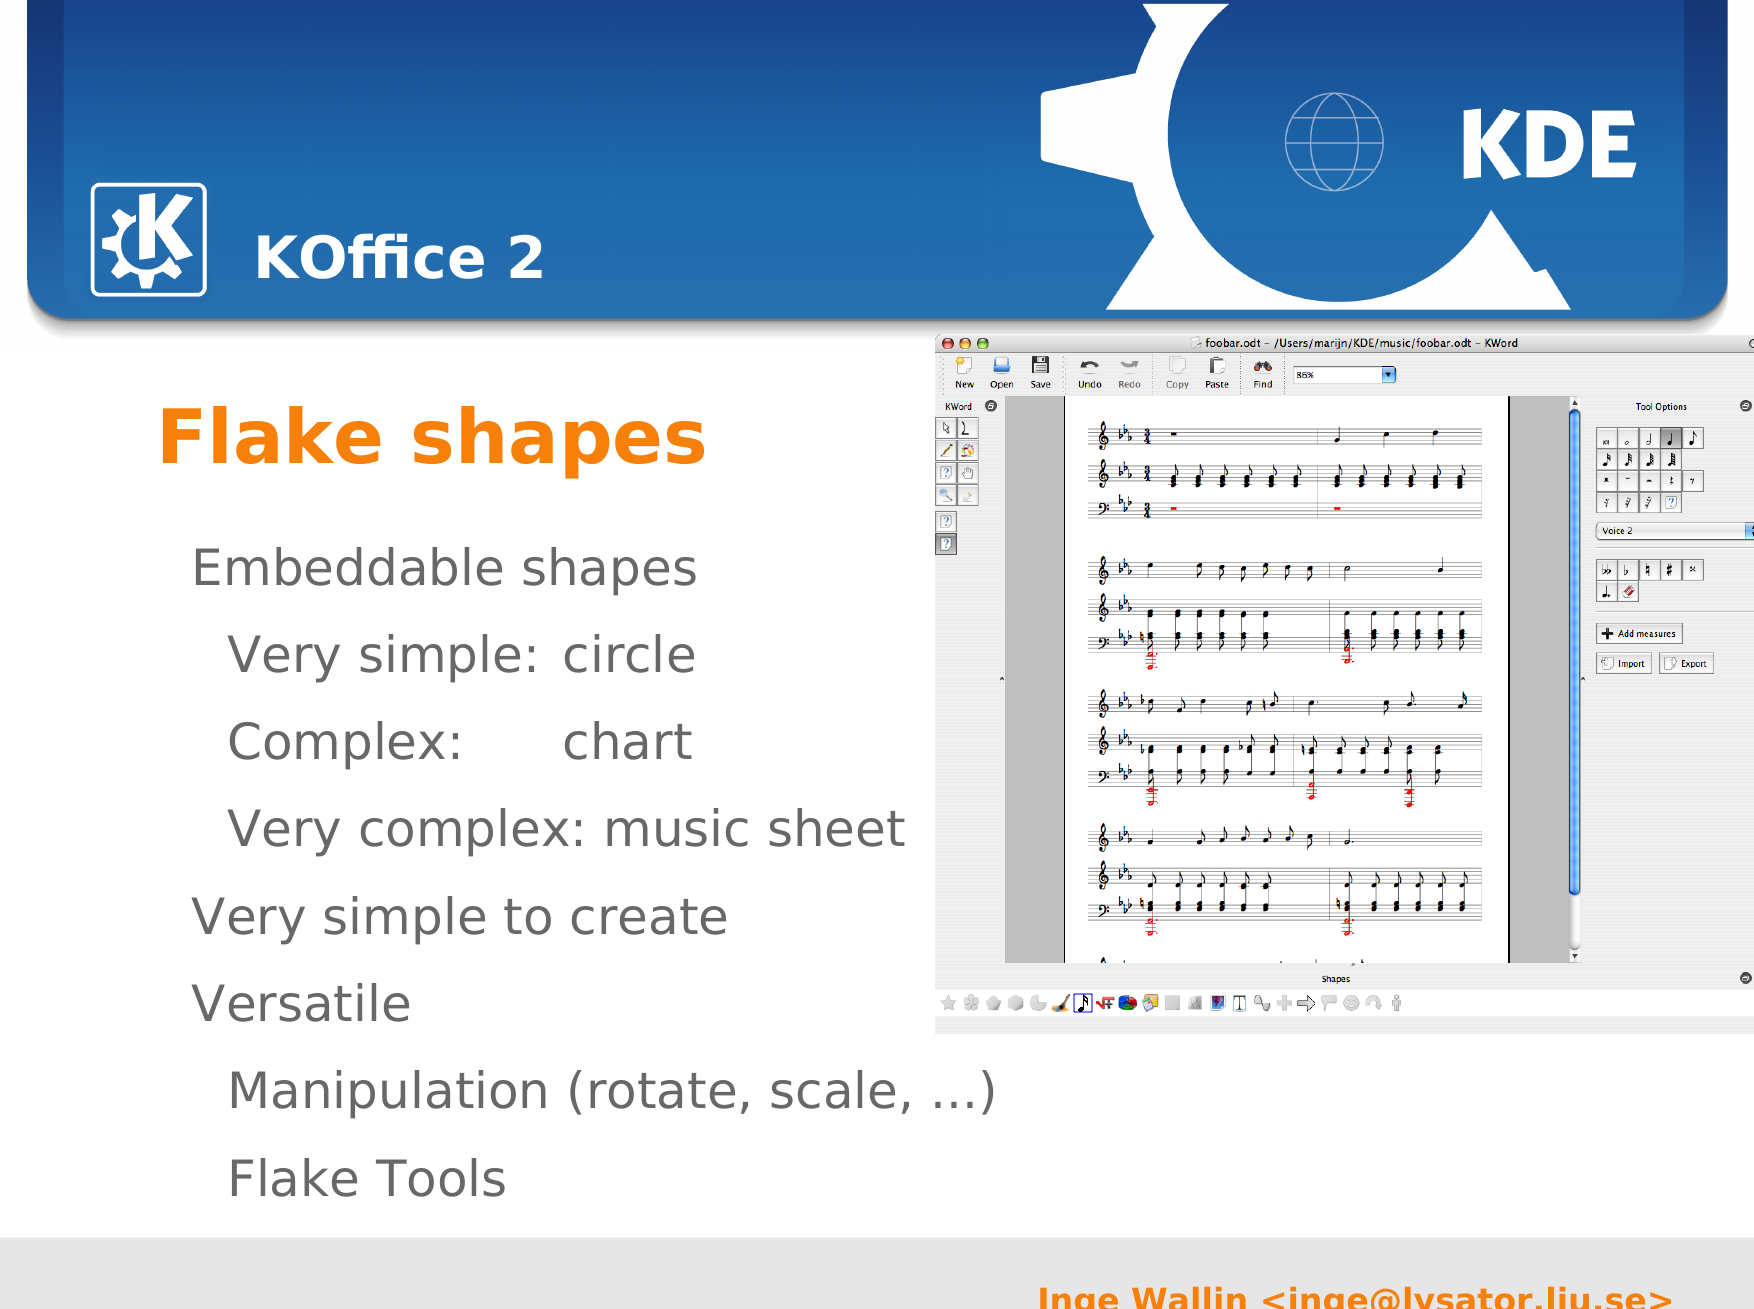

KOffice 2
Flake shapes
Embeddable shapes
Very simple:	circle
Complex:		chart
Very complex: music sheet
Very simple to create
Versatile
Manipulation (rotate, scale, ...)
Flake Tools